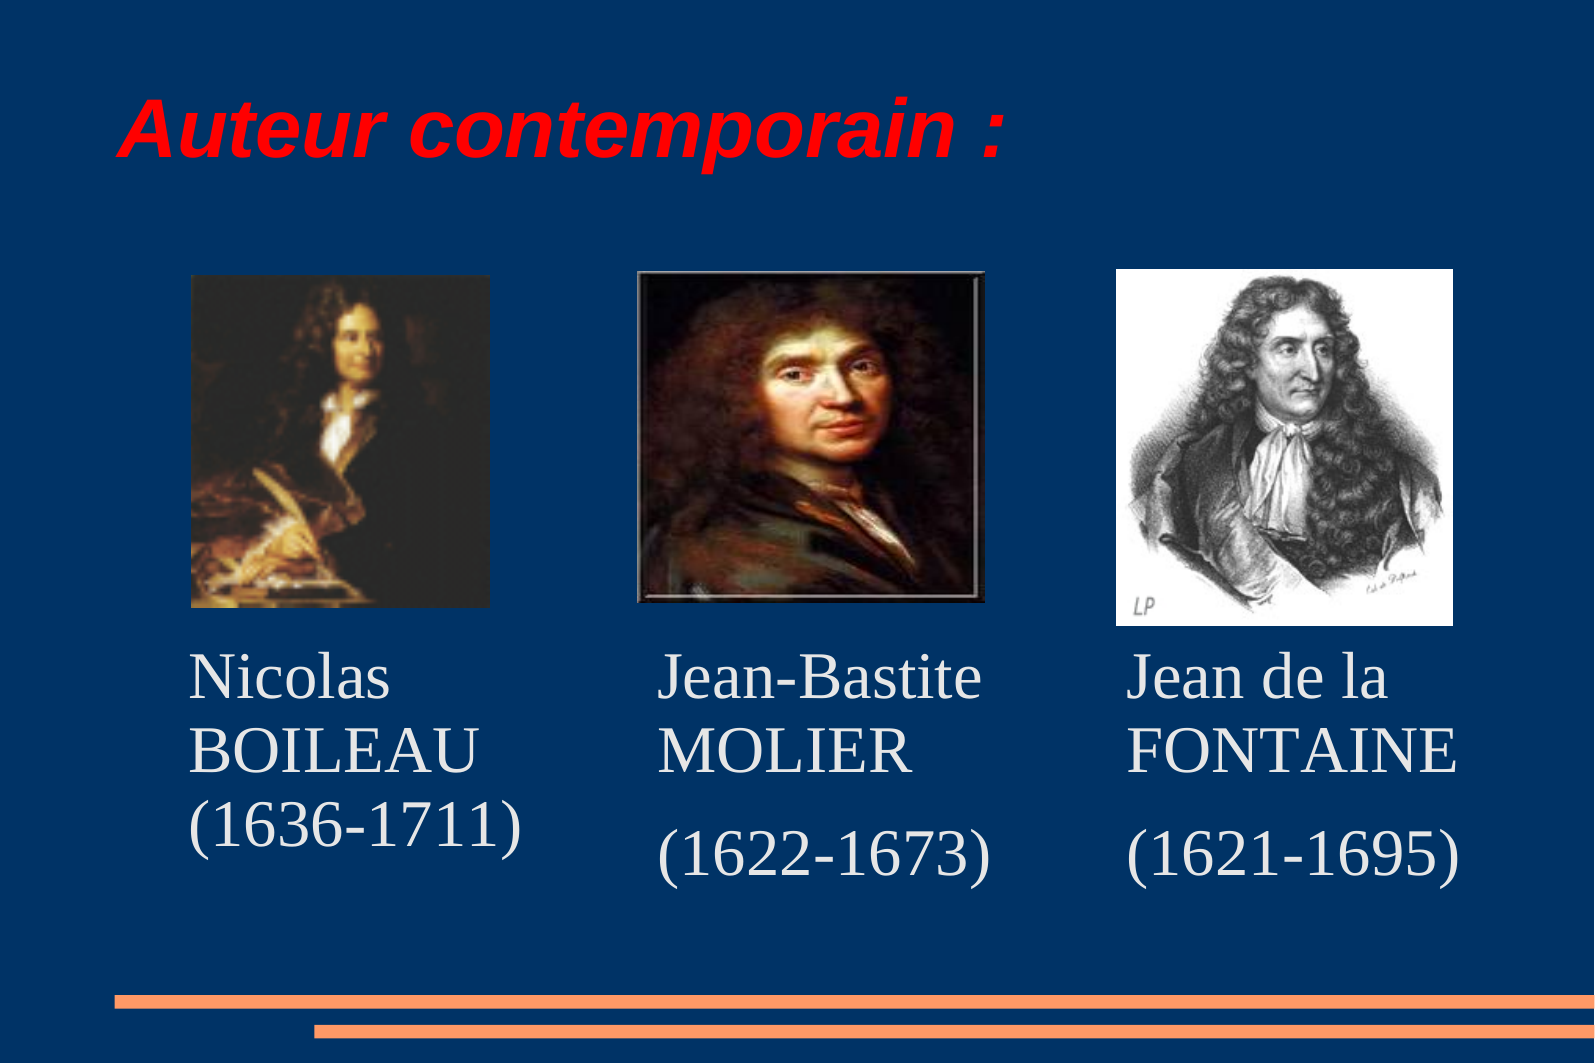

# Auteur contemporain :
Nicolas BOILEAU (1636-1711)
Jean-Bastite MOLIER
(1622-1673)
Jean de la FONTAINE
(1621-1695)